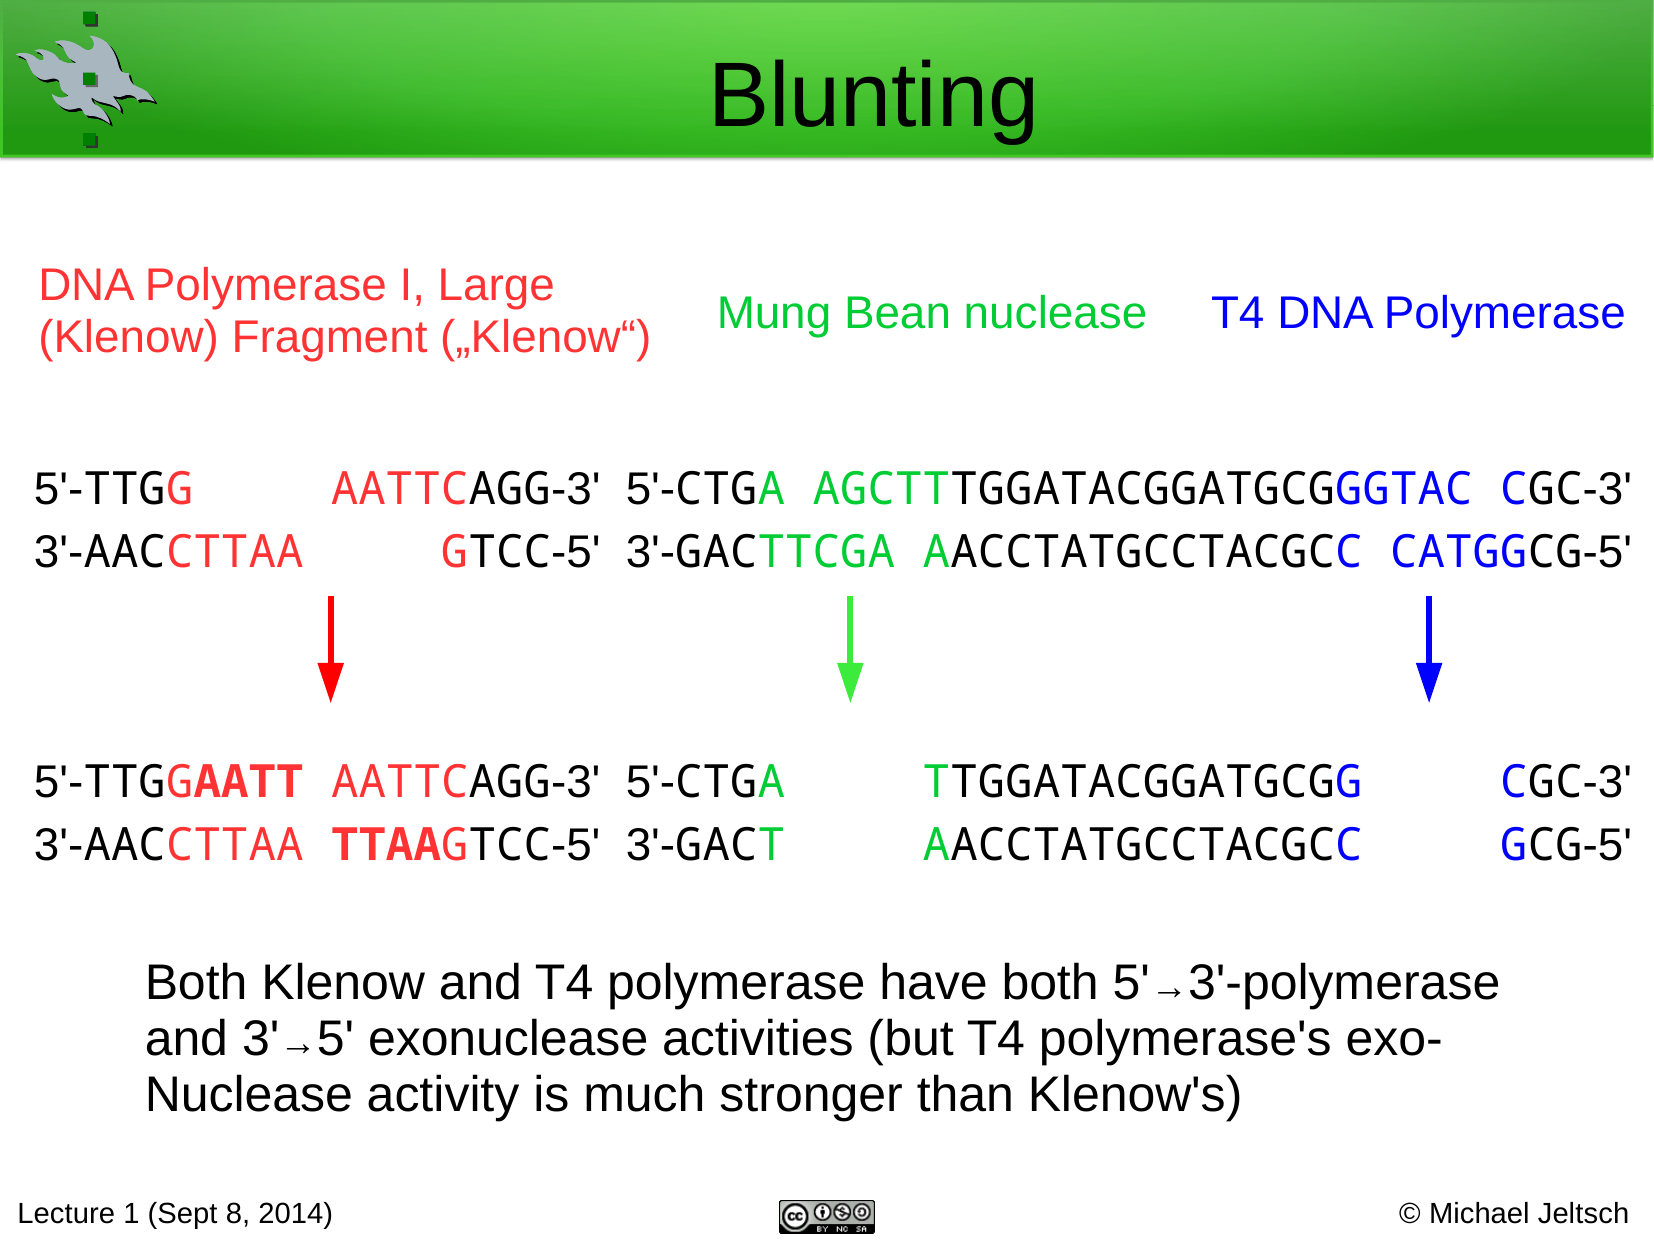

# Blunting
DNA Polymerase I, Large
(Klenow) Fragment („Klenow“)
Mung Bean nuclease
T4 DNA Polymerase
5'-TTGG AATTCAGG-3'
3'-AACCTTAA GTCC-5'
5'-CTGA AGCTTTGGATACGGATGCGGGTAC CGC-3'
3'-GACTTCGA AACCTATGCCTACGCC CATGGCG-5'
5'-TTGGAATT AATTCAGG-3'
3'-AACCTTAA TTAAGTCC-5'
5'-CTGA TTGGATACGGATGCGG CGC-3'
3'-GACT AACCTATGCCTACGCC GCG-5'
Both Klenow and T4 polymerase have both 5'→3'-polymerase
and 3'→5' exonuclease activities (but T4 polymerase's exo-
Nuclease activity is much stronger than Klenow's)